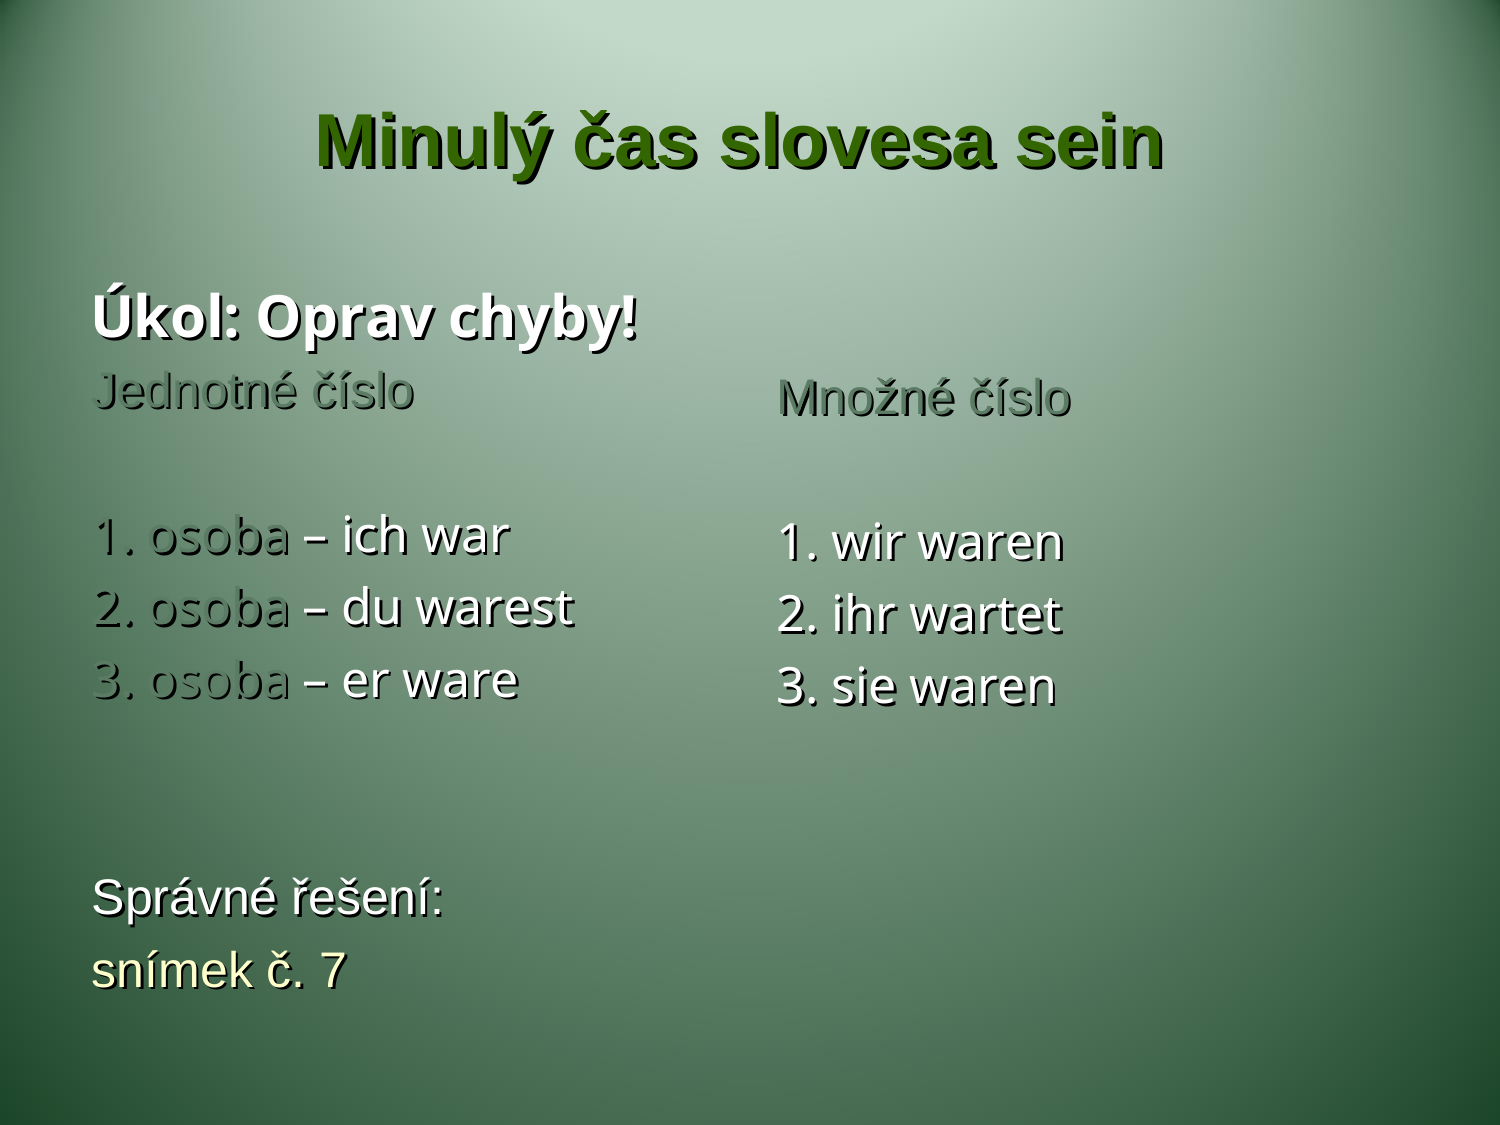

# Minulý čas slovesa sein
Úkol: Oprav chyby!
Jednotné číslo
1. osoba – ich war
2. osoba – du warest
3. osoba – er ware
Správné řešení:
snímek č. 7
Množné číslo
1. wir waren
2. ihr wartet
3. sie waren